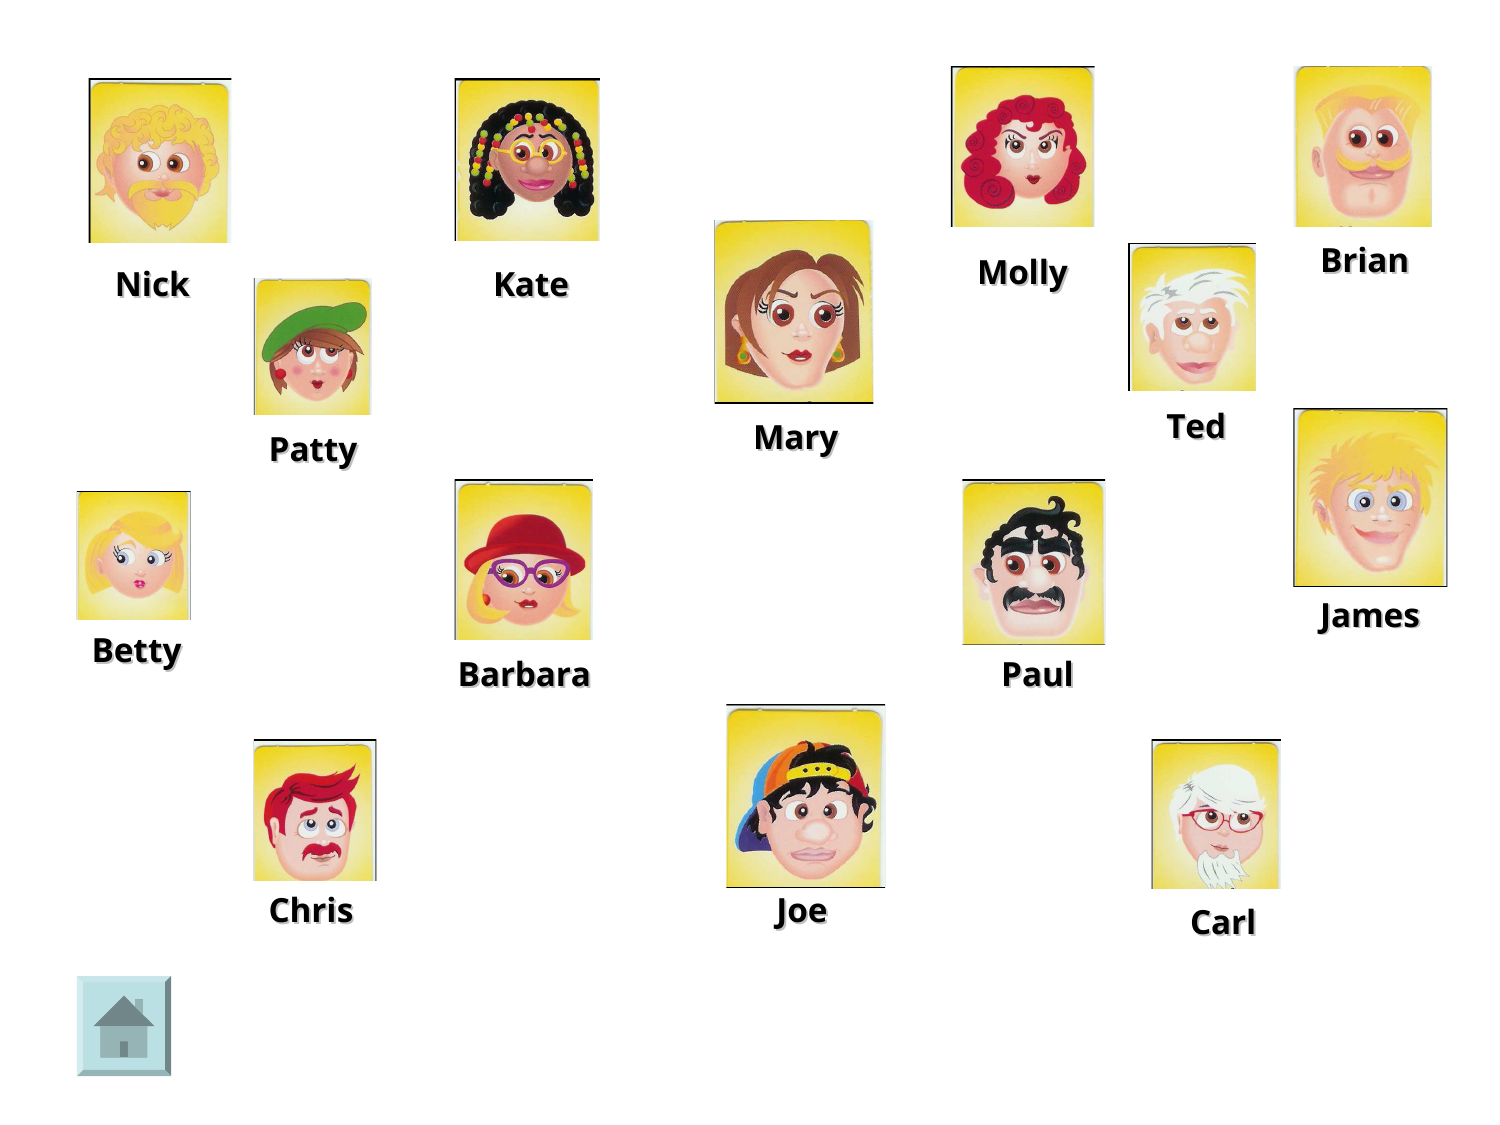

Brian
Molly
Nick
Kate
Ted
Mary
Patty
James
Betty
Barbara
Paul
Chris
Joe
Carl